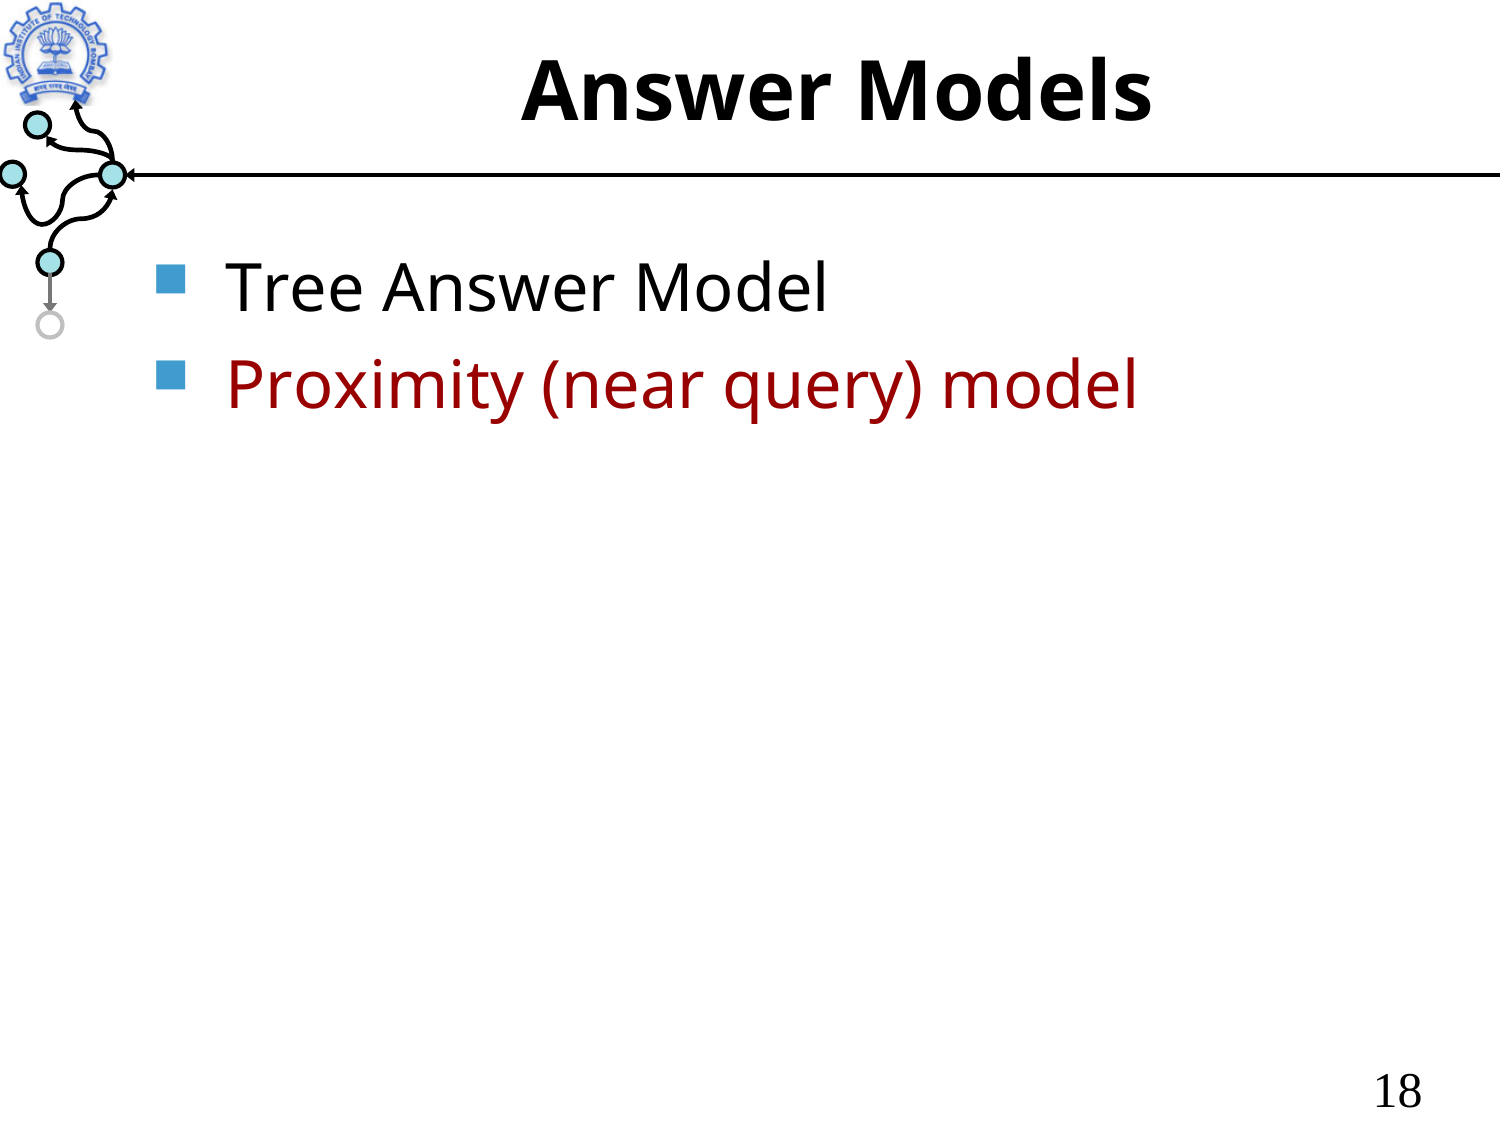

# Answer Models
 Tree Answer Model
 Proximity (near query) model
18